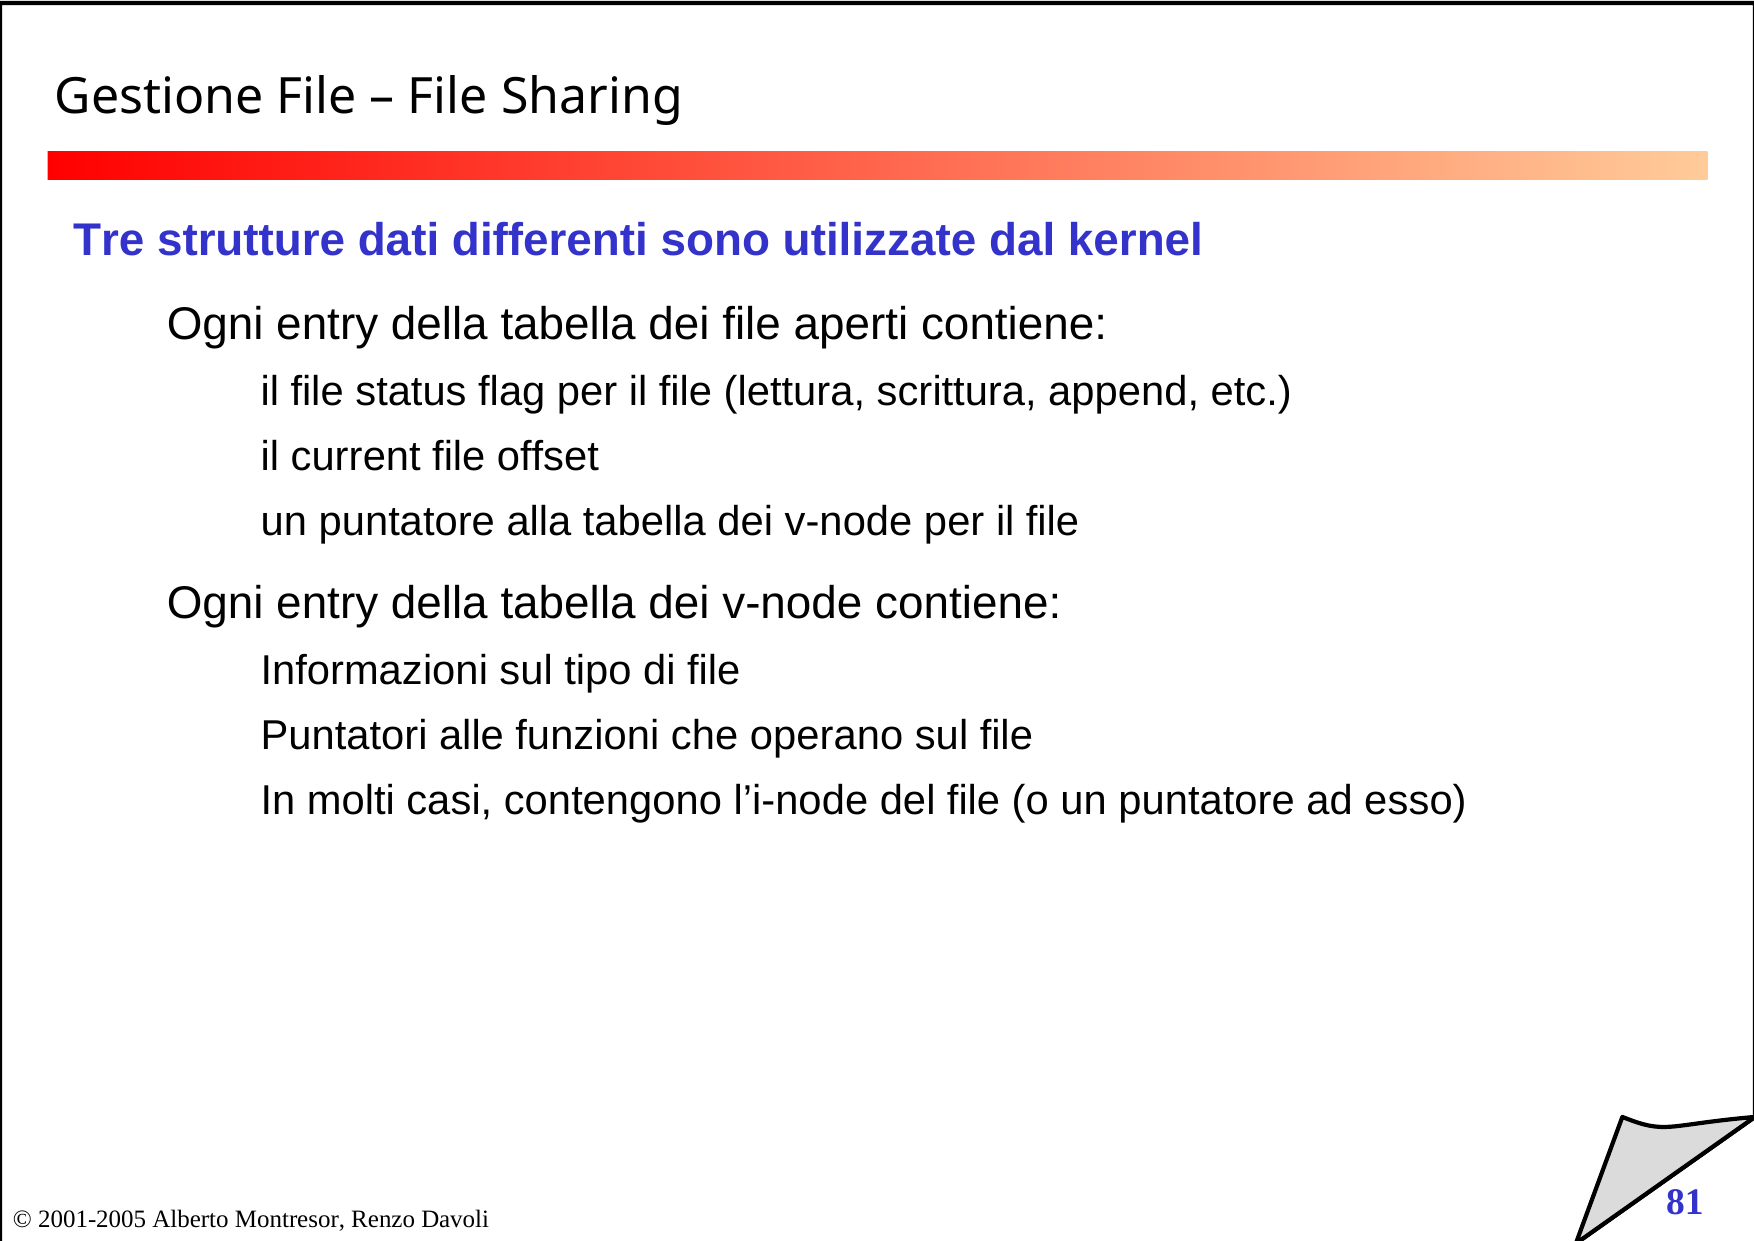

# Gestione File – File Sharing
Tre strutture dati differenti sono utilizzate dal kernel
Ogni entry della tabella dei file aperti contiene:
il file status flag per il file (lettura, scrittura, append, etc.)
il current file offset
un puntatore alla tabella dei v-node per il file
Ogni entry della tabella dei v-node contiene:
Informazioni sul tipo di file
Puntatori alle funzioni che operano sul file
In molti casi, contengono l’i-node del file (o un puntatore ad esso)